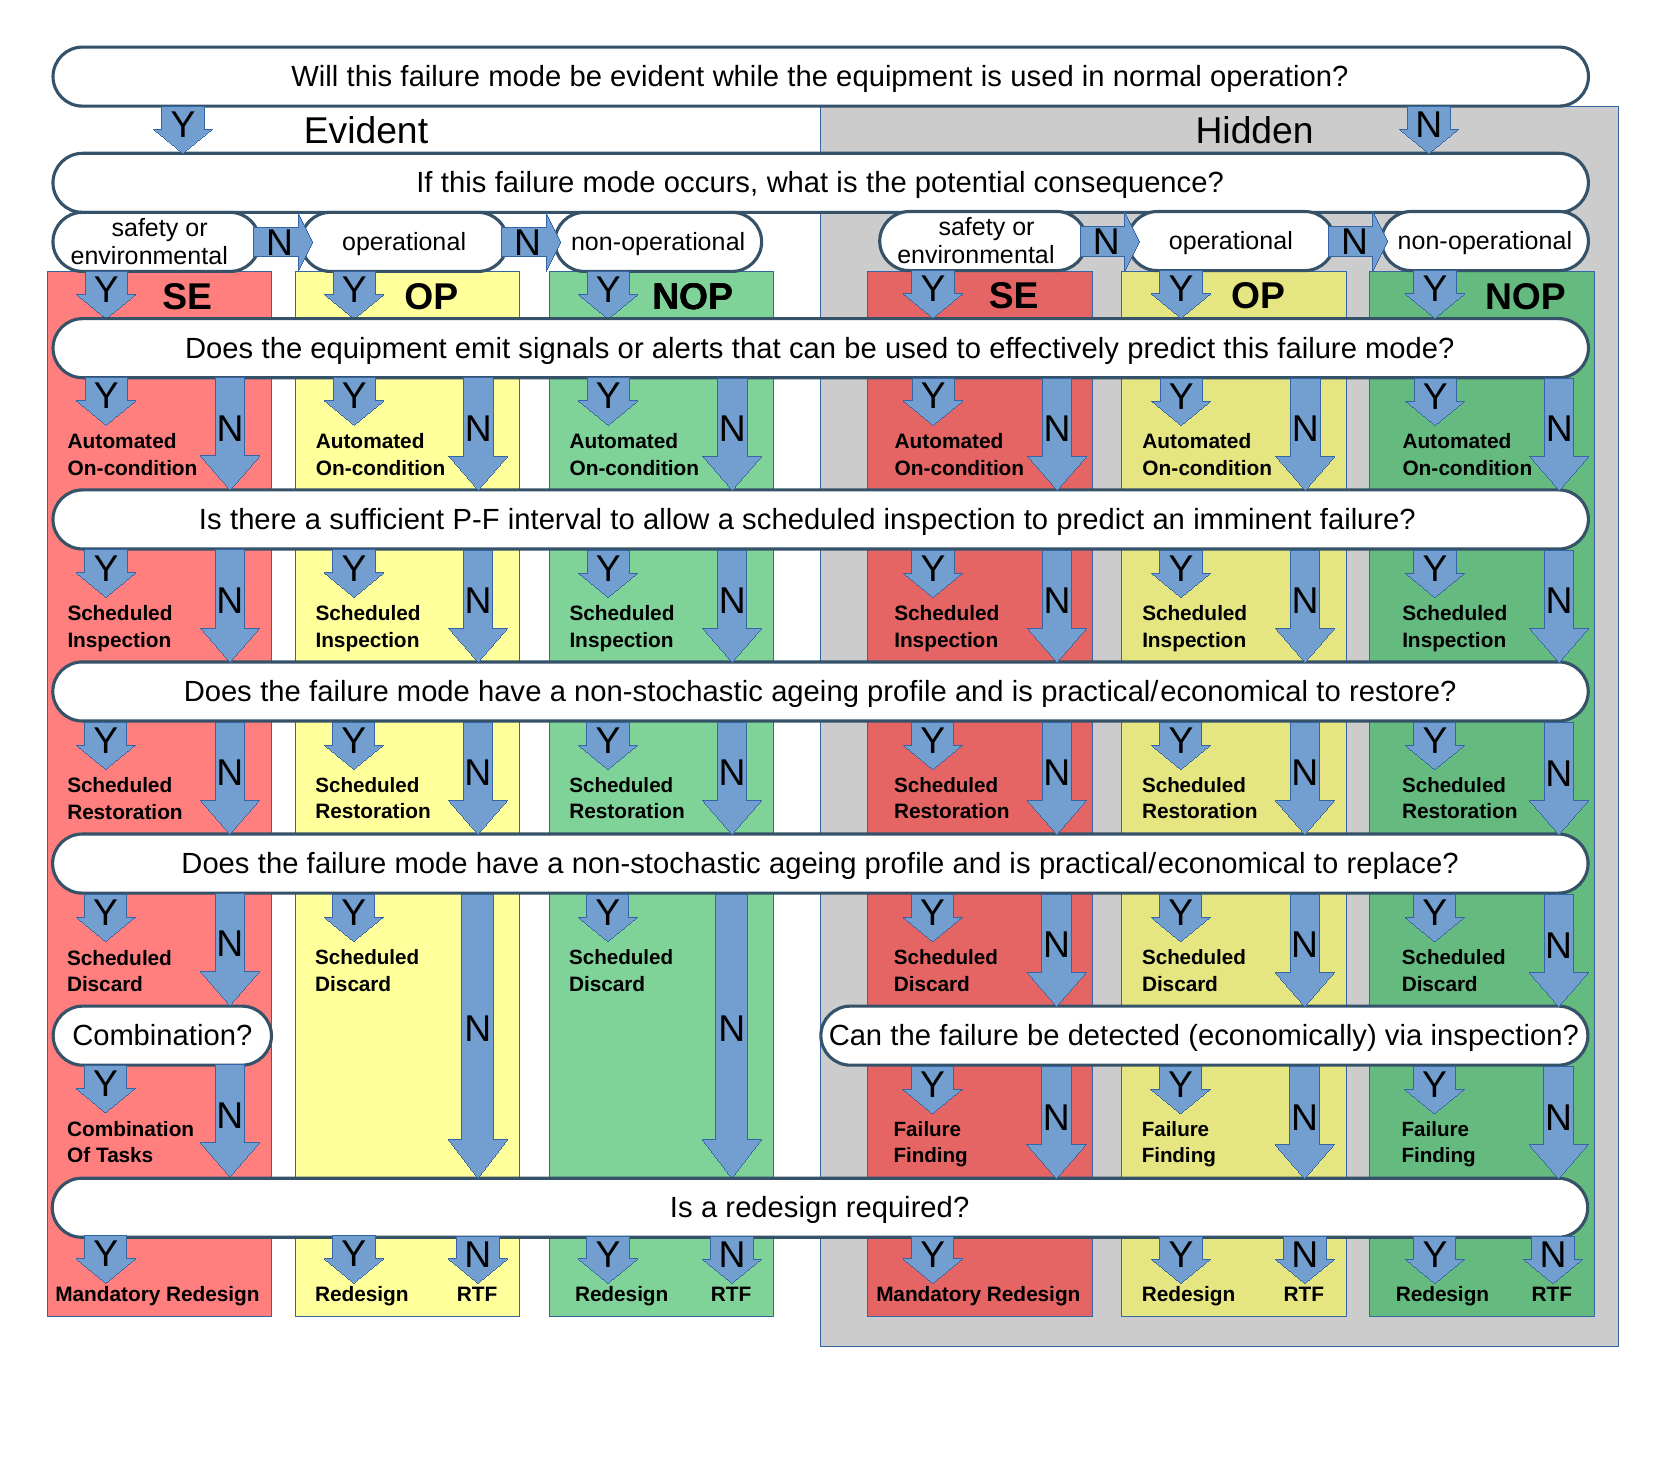

Will this failure mode be evident while the equipment is used in normal operation?
Evident
Hidden
Y
N
If this failure mode occurs, what is the potential consequence?
 safety or
environmental
operational
non-operational
N
N
 safety or
environmental
operational
non-operational
N
N
SE
OP
SE
OP
NOP
NOP
NOP
NOP
Y
Y
Y
Y
Y
Y
Does the equipment emit signals or alerts that can be used to effectively predict this failure mode?
Y
N
Y
Y
N
Y
N
N
Y
Y
N
N
Automated
On-condition
Automated
On-condition
Automated
On-condition
Automated
On-condition
Automated
On-condition
Automated
On-condition
Is there a sufficient P-F interval to allow a scheduled inspection to predict an imminent failure?
Y
Y
N
N
Y
Y
N
Y
N
N
Y
N
Scheduled Inspection
Scheduled Inspection
Scheduled Inspection
Scheduled Inspection
Scheduled Inspection
Scheduled Inspection
Does the failure mode have a non-stochastic ageing profile and is practical/economical to restore?
Y
Y
N
N
Y
Y
N
Y
N
N
Y
N
Scheduled Restoration
Scheduled Restoration
Scheduled Restoration
Scheduled Restoration
Scheduled Restoration
Scheduled Restoration
Does the failure mode have a non-stochastic ageing profile and is practical/economical to replace?
N
Y
Y
Y
Y
N
N
Y
N
N
Y
N
Scheduled Discard
Scheduled Discard
Scheduled Discard
Scheduled Discard
Scheduled Discard
Scheduled Discard
Combination?
Can the failure be detected (economically) via inspection?
N
Y
Y
Y
N
N
Y
N
Combination
Of Tasks
Failure Finding
Failure Finding
Failure Finding
Is a redesign required?
Y
Y
N
Y
Y
N
Y
N
Y
N
Mandatory Redesign
Redesign
RTF
Redesign
RTF
Mandatory Redesign
Redesign
RTF
Redesign
RTF